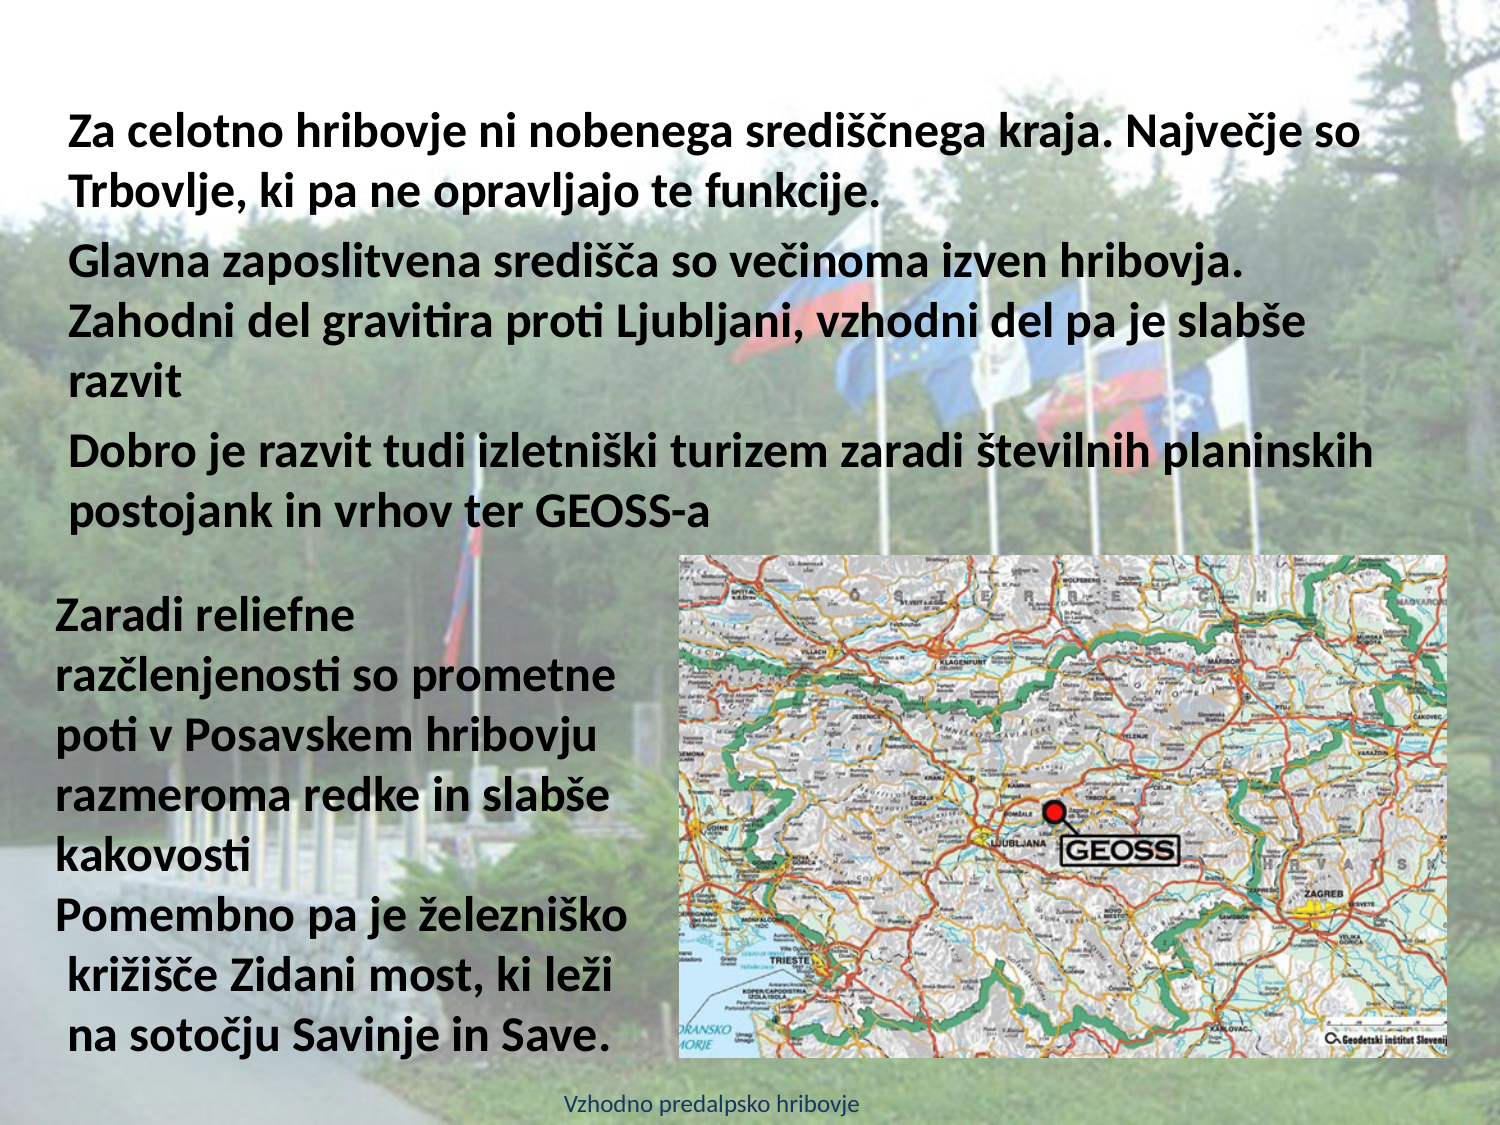

#
Za celotno hribovje ni nobenega središčnega kraja. Največje so Trbovlje, ki pa ne opravljajo te funkcije.
Glavna zaposlitvena središča so večinoma izven hribovja. Zahodni del gravitira proti Ljubljani, vzhodni del pa je slabše razvit
Dobro je razvit tudi izletniški turizem zaradi številnih planinskih postojank in vrhov ter GEOSS-a
Zaradi reliefne razčlenjenosti so prometne poti v Posavskem hribovju razmeroma redke in slabše kakovosti
Pomembno pa je železniško
 križišče Zidani most, ki leži
 na sotočju Savinje in Save.
Vzhodno predalpsko hribovje